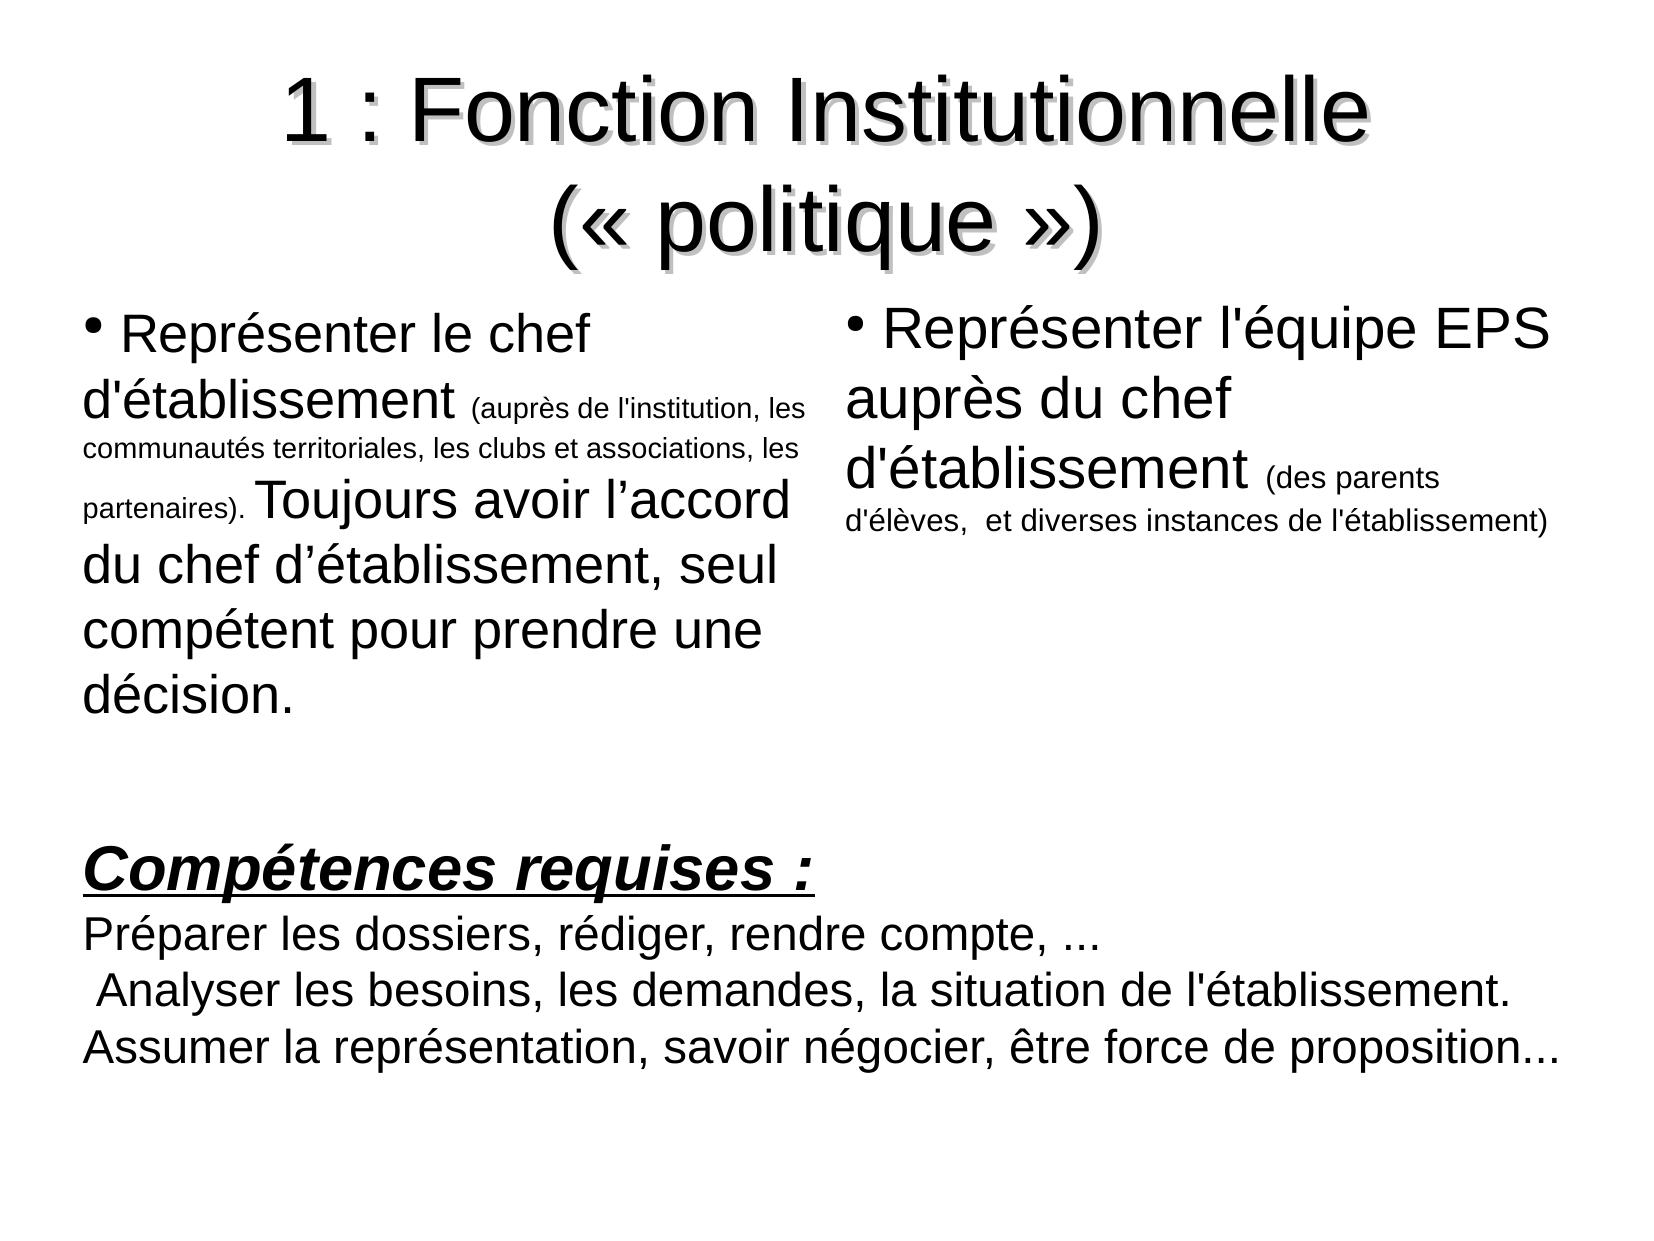

# 1 : Fonction Institutionnelle (« politique »)
 Représenter le chef d'établissement (auprès de l'institution, les communautés territoriales, les clubs et associations, les partenaires). Toujours avoir l’accord du chef d’établissement, seul compétent pour prendre une décision.
 Représenter l'équipe EPS auprès du chef d'établissement (des parents d'élèves, et diverses instances de l'établissement)
Compétences requises :
Préparer les dossiers, rédiger, rendre compte, ...
 Analyser les besoins, les demandes, la situation de l'établissement.
Assumer la représentation, savoir négocier, être force de proposition...